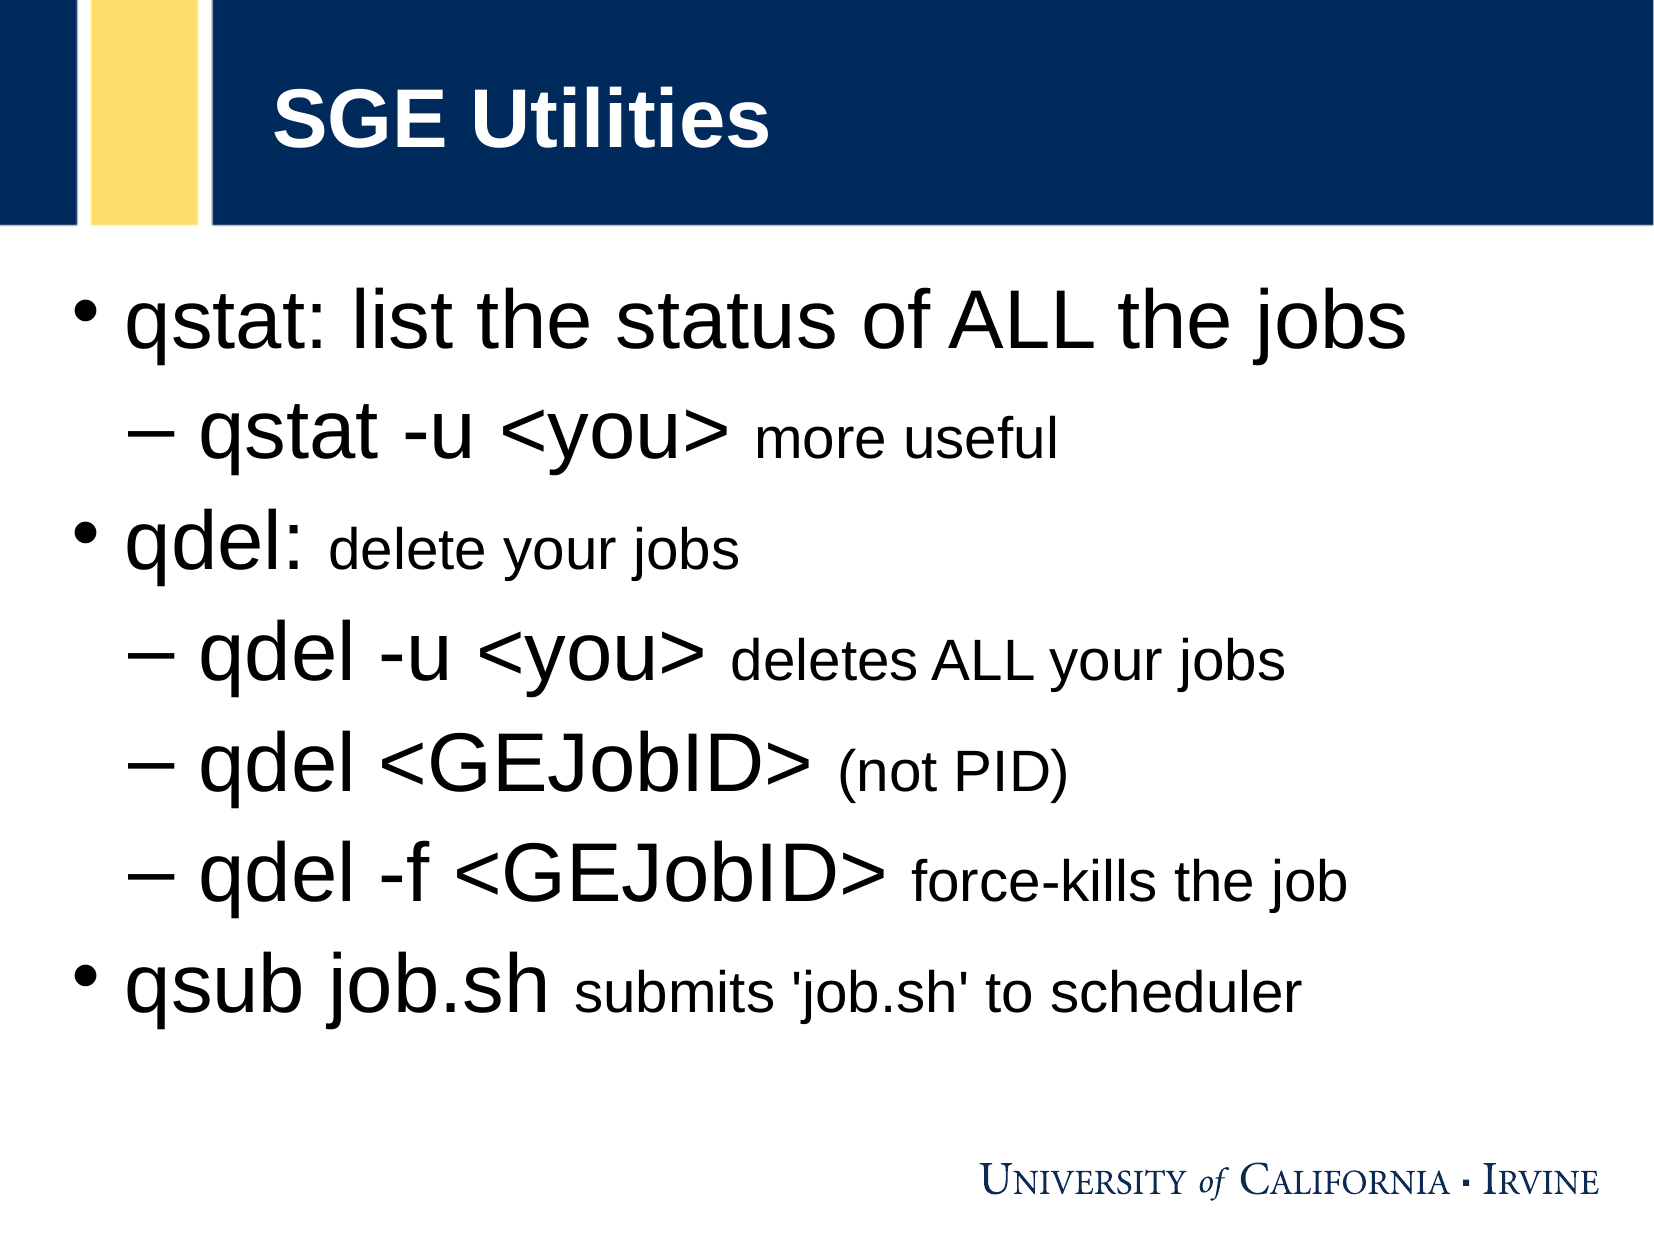

# SGE Utilities
qstat: list the status of ALL the jobs
 qstat -u <you> more useful
qdel: delete your jobs
 qdel -u <you> deletes ALL your jobs
 qdel <GEJobID> (not PID)
 qdel -f <GEJobID> force-kills the job
qsub job.sh submits 'job.sh' to scheduler